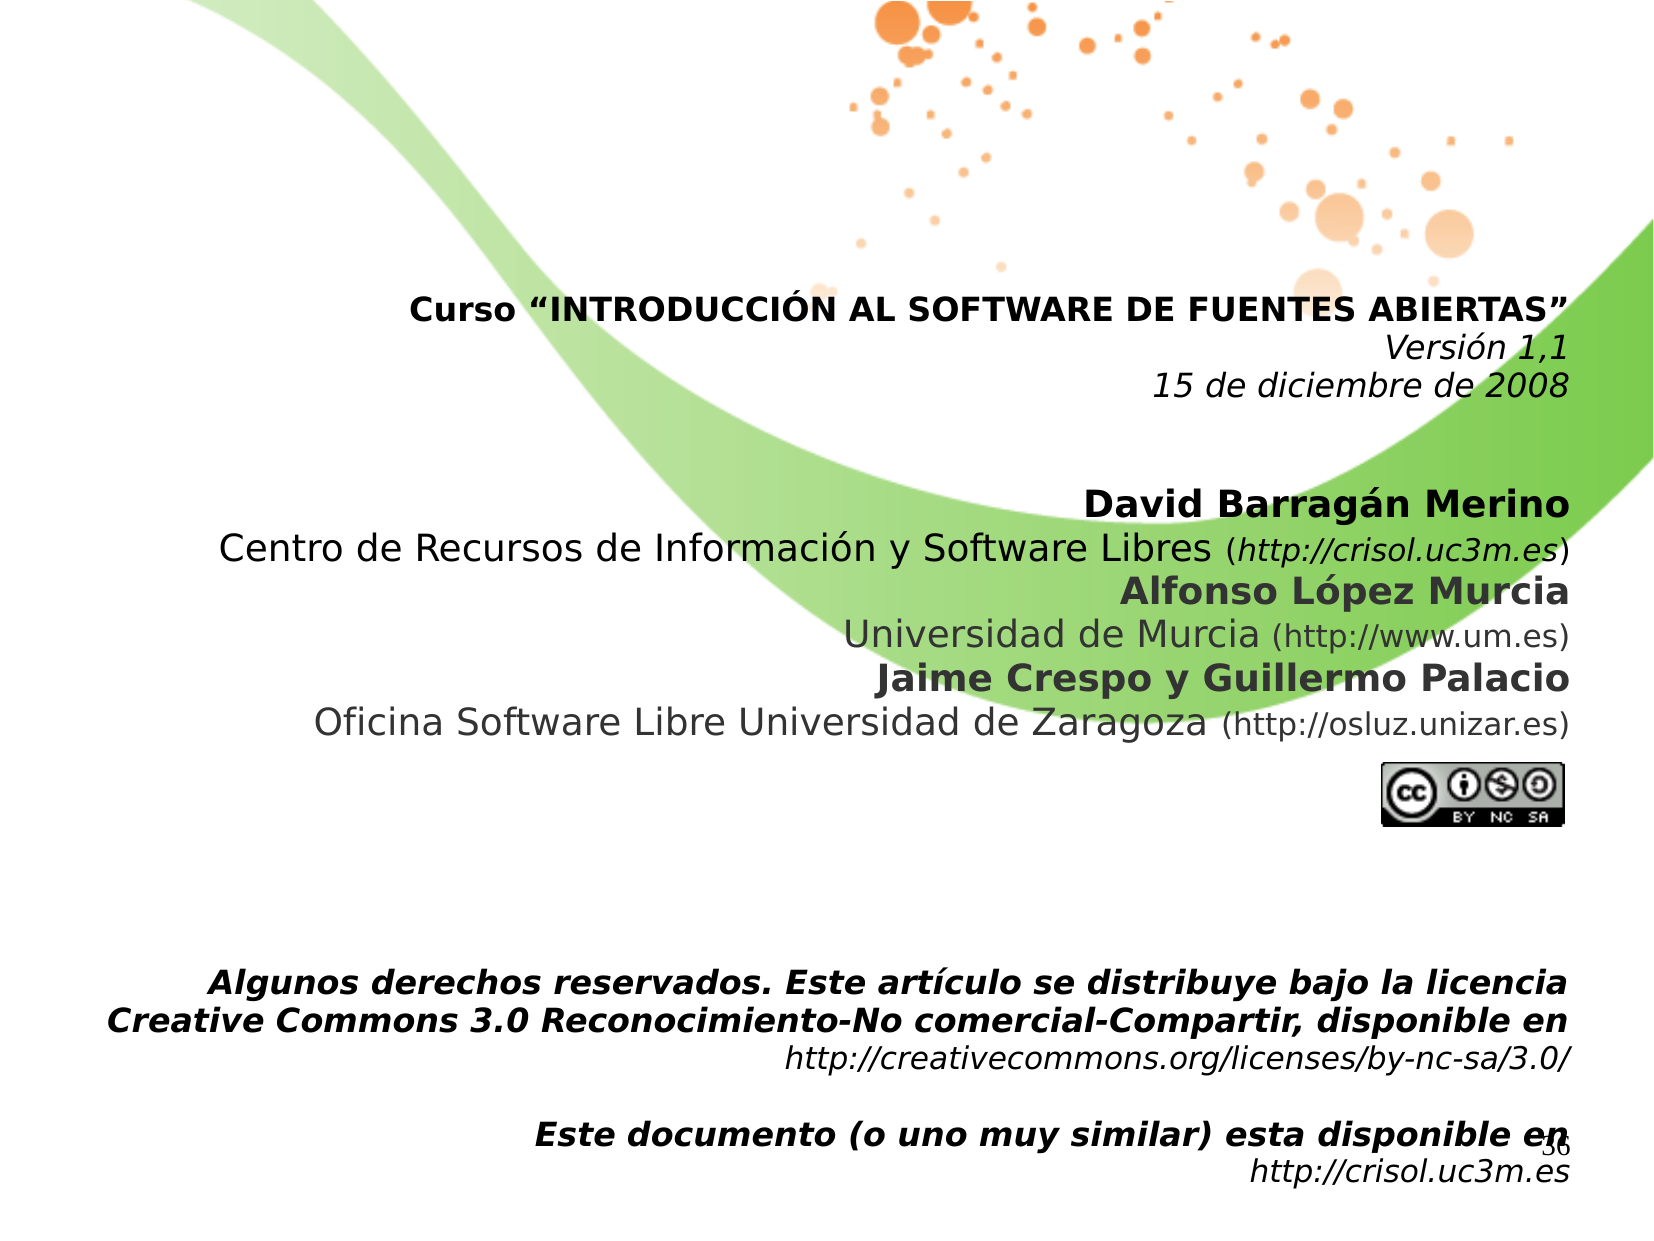

# Curso “INTRODUCCIÓN AL SOFTWARE DE FUENTES ABIERTAS”
Versión 1,1
15 de diciembre de 2008
David Barragán Merino
Centro de Recursos de Información y Software Libres (http://crisol.uc3m.es)
Alfonso López Murcia
Universidad de Murcia (http://www.um.es)
Jaime Crespo y Guillermo Palacio
Oficina Software Libre Universidad de Zaragoza (http://osluz.unizar.es)
Algunos derechos reservados. Este artículo se distribuye bajo la licencia Creative Commons 3.0 Reconocimiento-No comercial-Compartir, disponible en
http://creativecommons.org/licenses/by-nc-sa/3.0/
Este documento (o uno muy similar) esta disponible en
http://crisol.uc3m.es
36